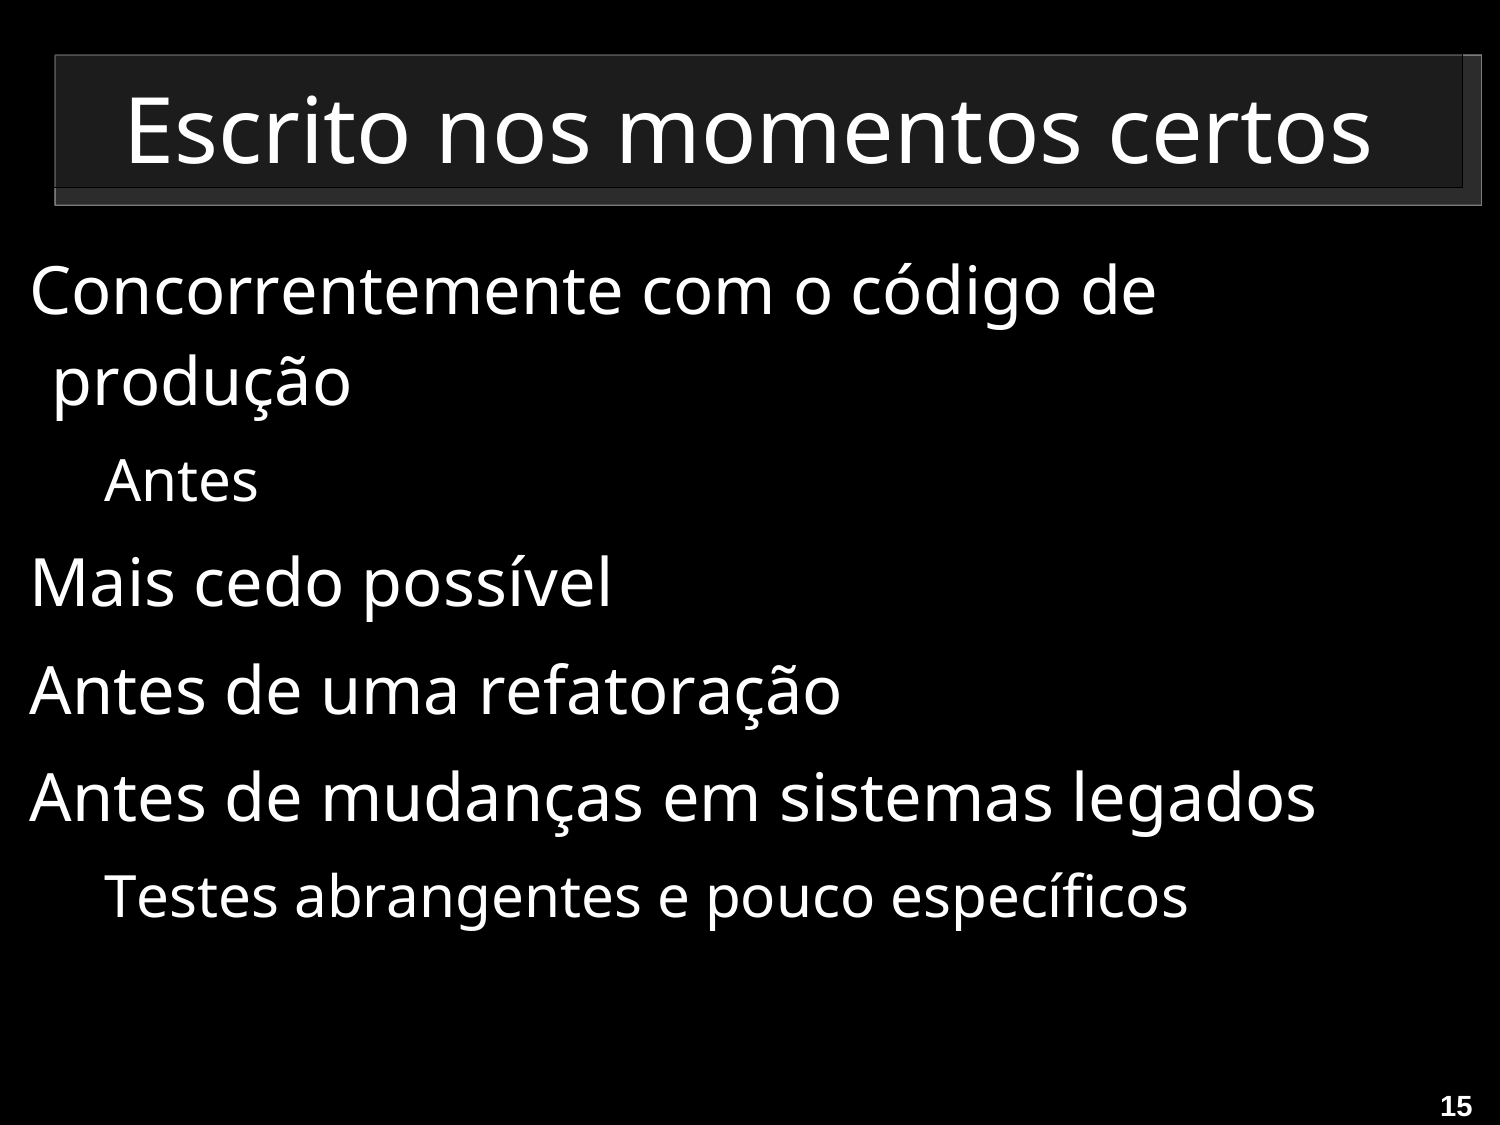

# Escrito nos momentos certos
Concorrentemente com o código de produção
Antes
Mais cedo possível
Antes de uma refatoração
Antes de mudanças em sistemas legados
Testes abrangentes e pouco específicos
15